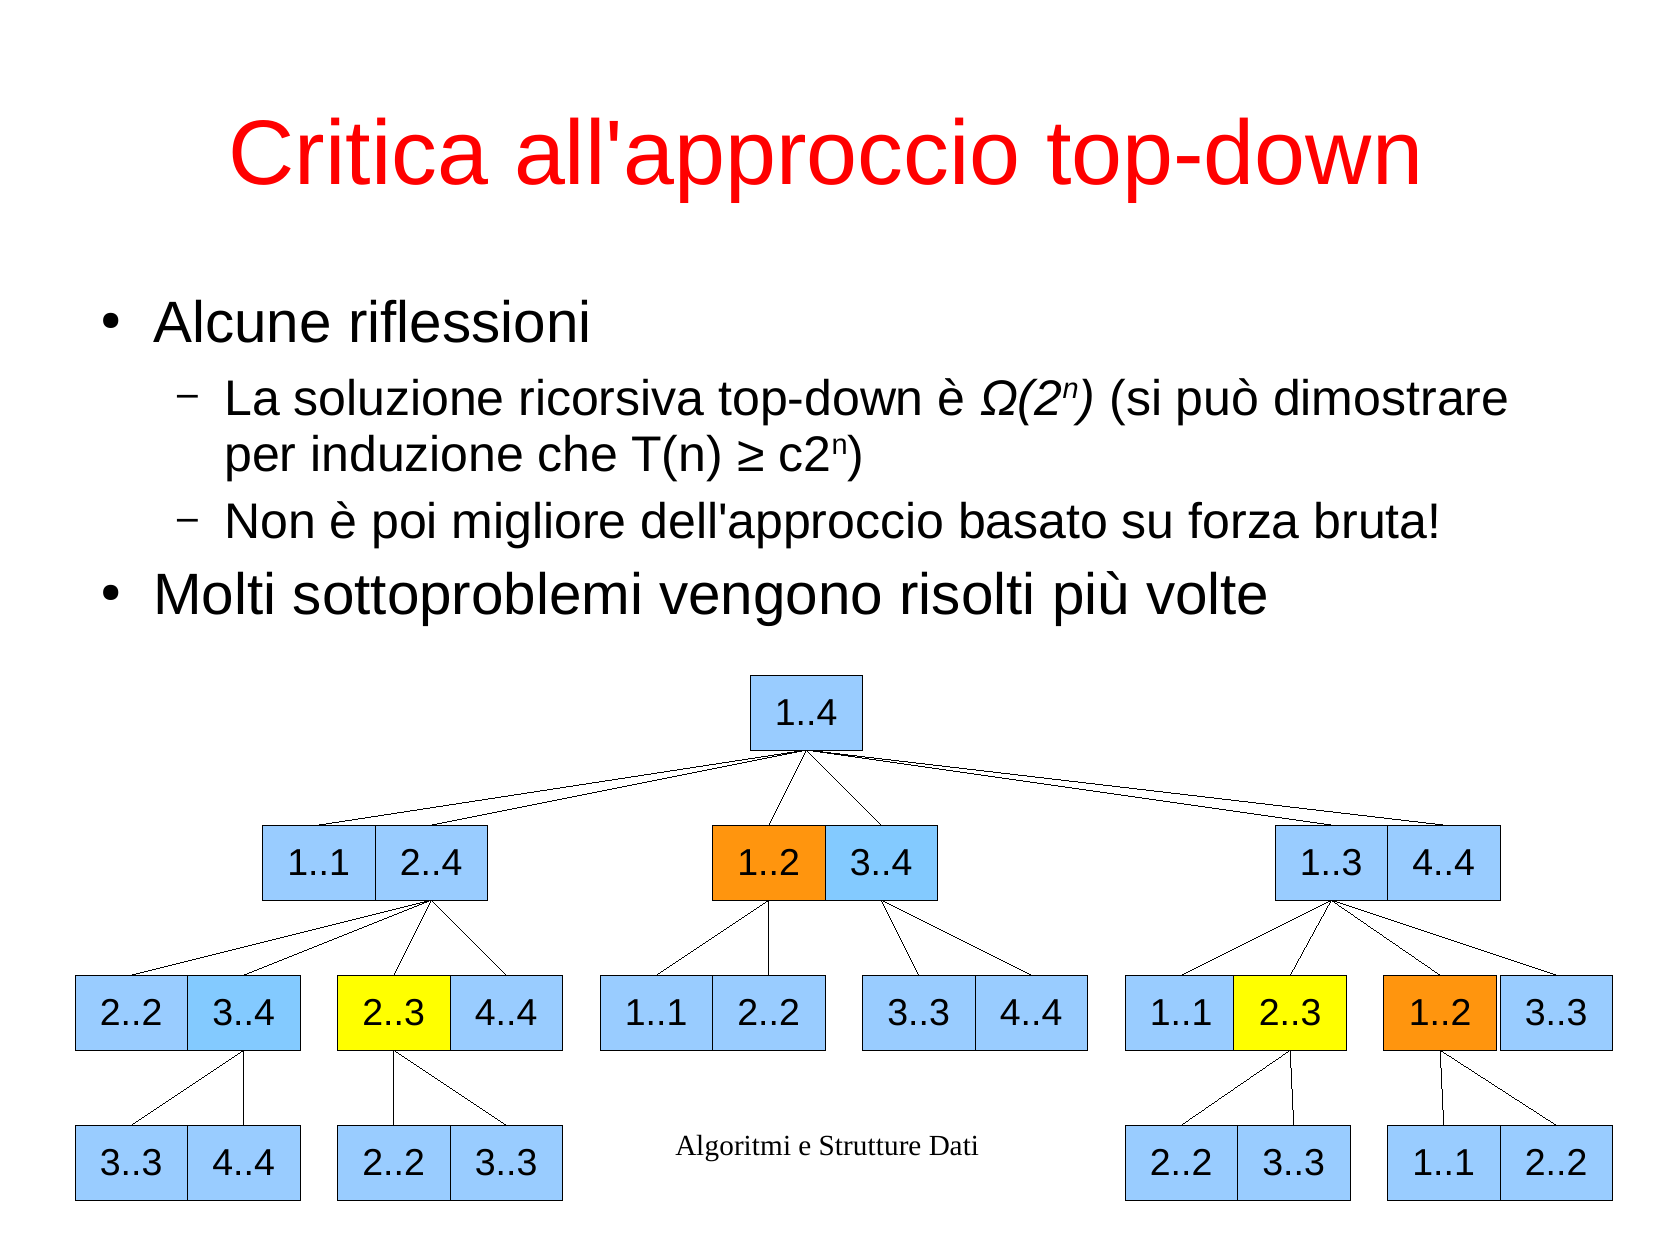

# Critica all'approccio top-down
Alcune riflessioni
La soluzione ricorsiva top-down è Ω(2n) (si può dimostrare per induzione che T(n) ≥ c2n)
Non è poi migliore dell'approccio basato su forza bruta!
Molti sottoproblemi vengono risolti più volte
1..4
1..1
2..4
1..2
3..4
1..3
4..4
2..2
3..4
2..3
4..4
1..1
2..2
3..3
4..4
1..1
2..3
1..2
3..3
3..3
4..4
2..2
3..3
2..2
3..3
1..1
2..2
Algoritmi e Strutture Dati
40